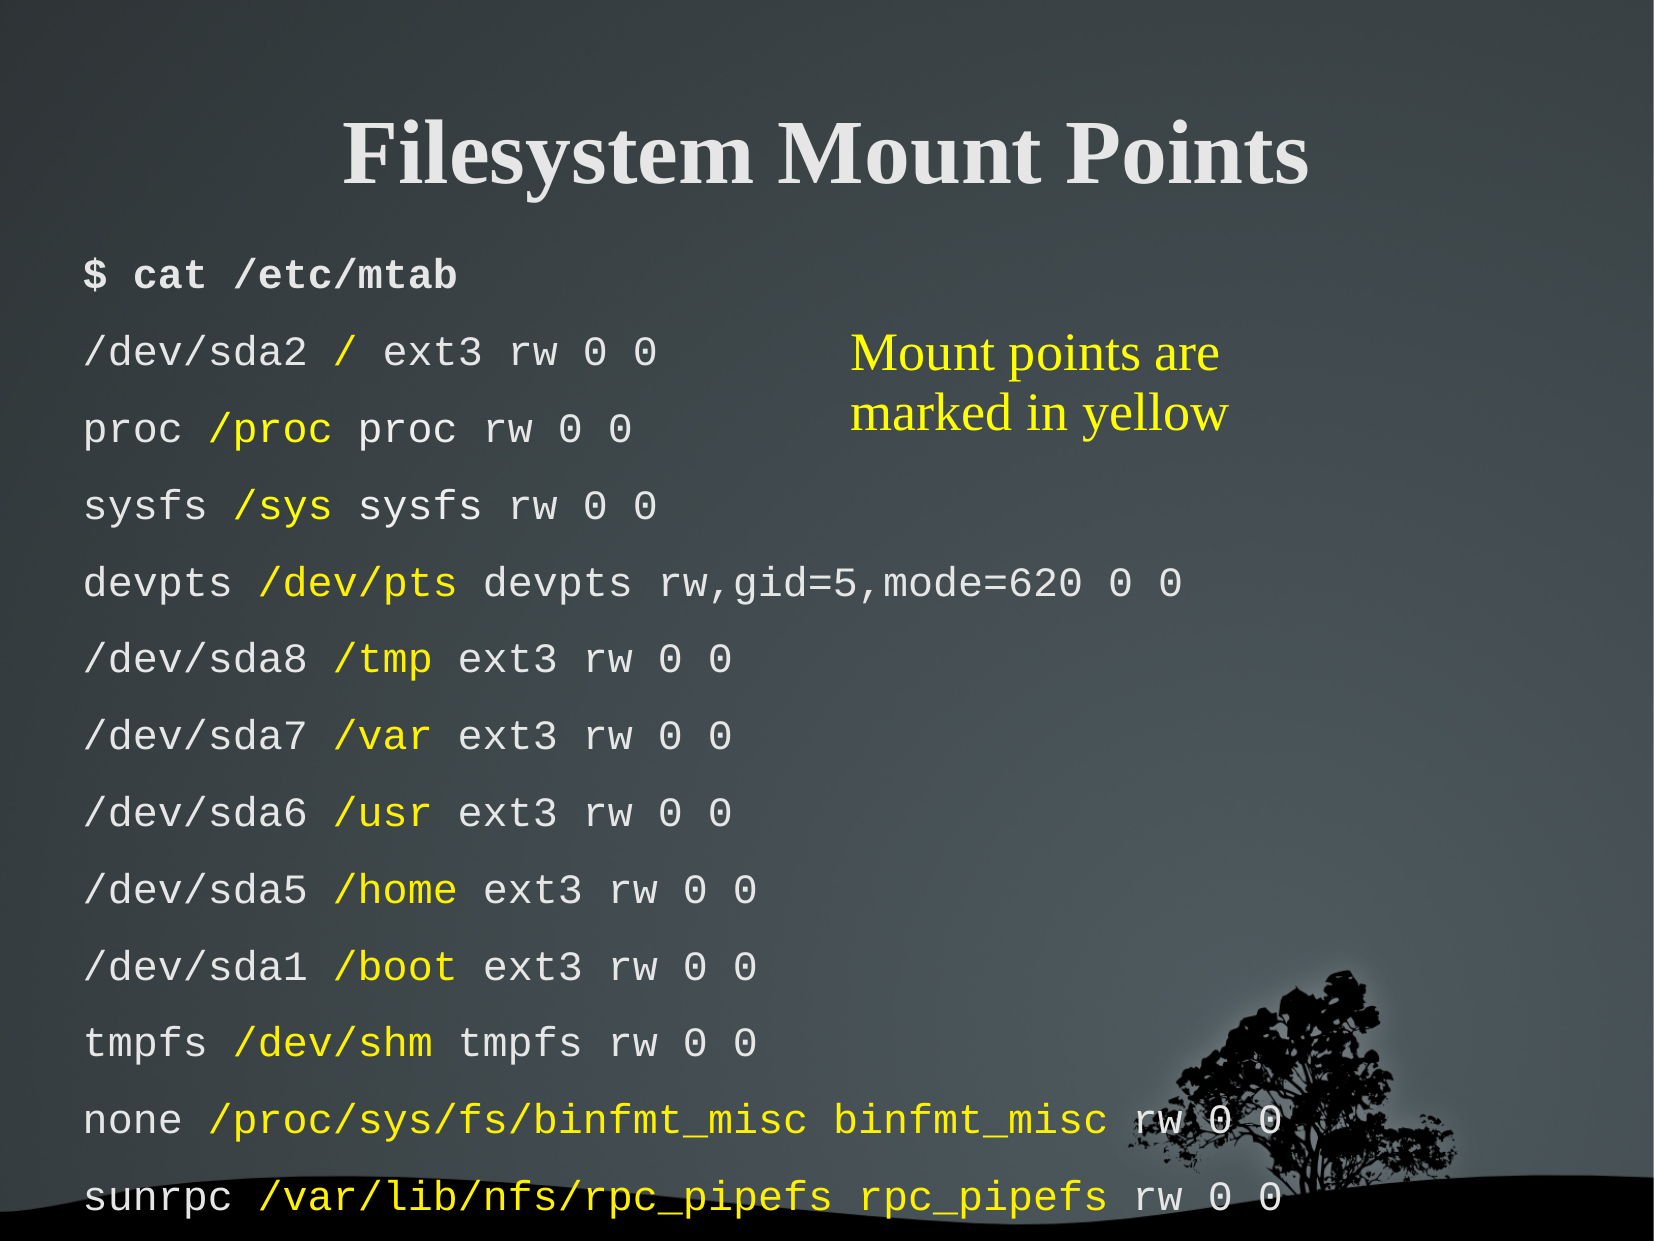

Filesystem Mount Points
# $ cat /etc/mtab
/dev/sda2 / ext3 rw 0 0
proc /proc proc rw 0 0
sysfs /sys sysfs rw 0 0
devpts /dev/pts devpts rw,gid=5,mode=620 0 0
/dev/sda8 /tmp ext3 rw 0 0
/dev/sda7 /var ext3 rw 0 0
/dev/sda6 /usr ext3 rw 0 0
/dev/sda5 /home ext3 rw 0 0
/dev/sda1 /boot ext3 rw 0 0
tmpfs /dev/shm tmpfs rw 0 0
none /proc/sys/fs/binfmt_misc binfmt_misc rw 0 0
sunrpc /var/lib/nfs/rpc_pipefs rpc_pipefs rw 0 0
Mount points are
marked in yellow